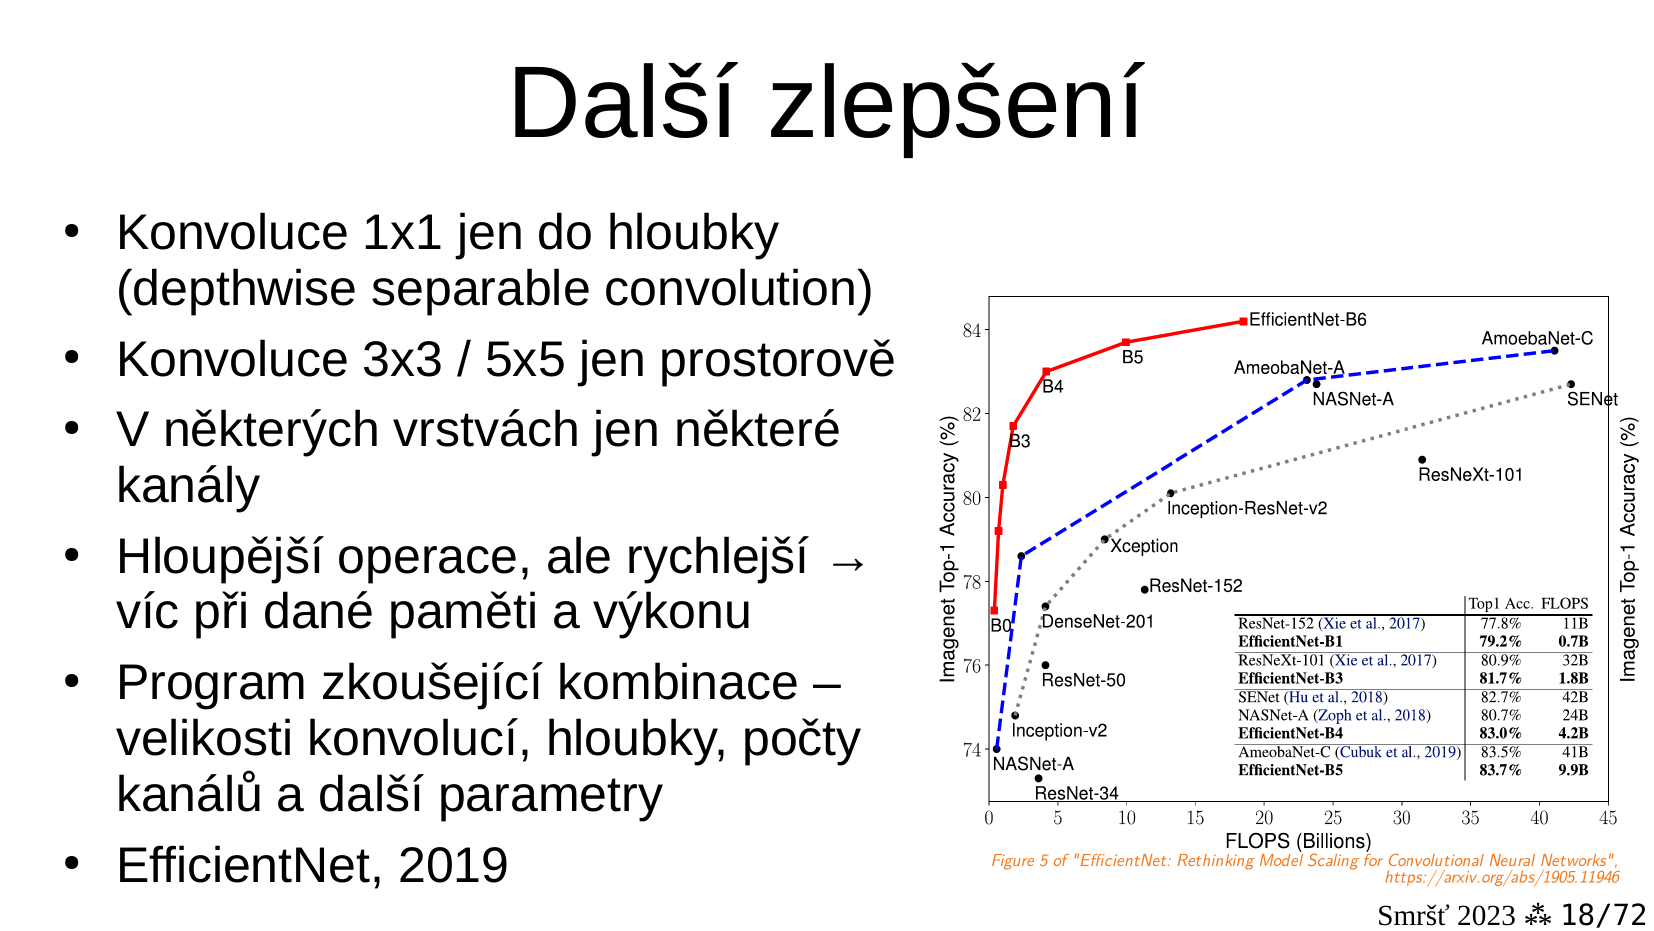

# Další zlepšení
Konvoluce 1x1 jen do hloubky (depthwise separable convolution)
Konvoluce 3x3 / 5x5 jen prostorově
V některých vrstvách jen některé kanály
Hloupější operace, ale rychlejší → víc při dané paměti a výkonu
Program zkoušející kombinace – velikosti konvolucí, hloubky, počty kanálů a další parametry
EfficientNet, 2019
18